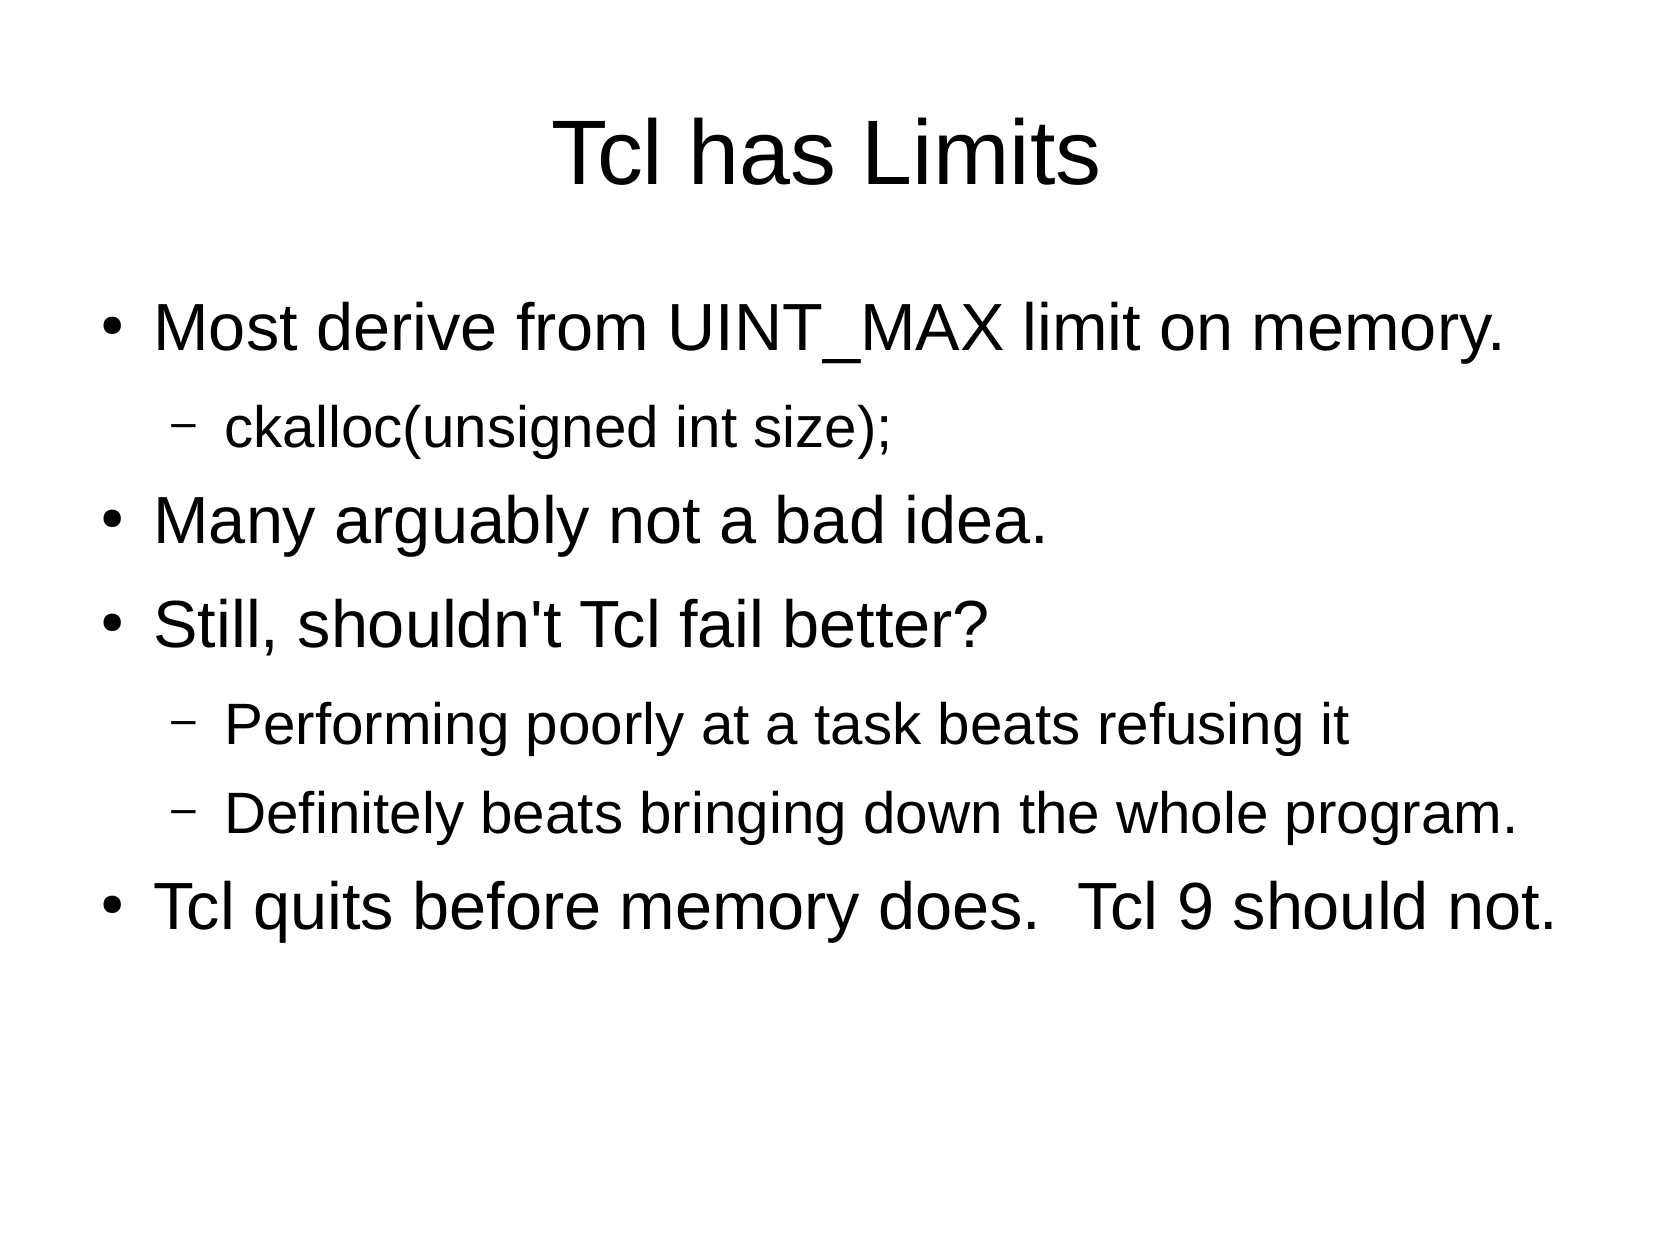

# Tcl has Limits
Most derive from UINT_MAX limit on memory.
ckalloc(unsigned int size);
Many arguably not a bad idea.
Still, shouldn't Tcl fail better?
Performing poorly at a task beats refusing it
Definitely beats bringing down the whole program.
Tcl quits before memory does. Tcl 9 should not.